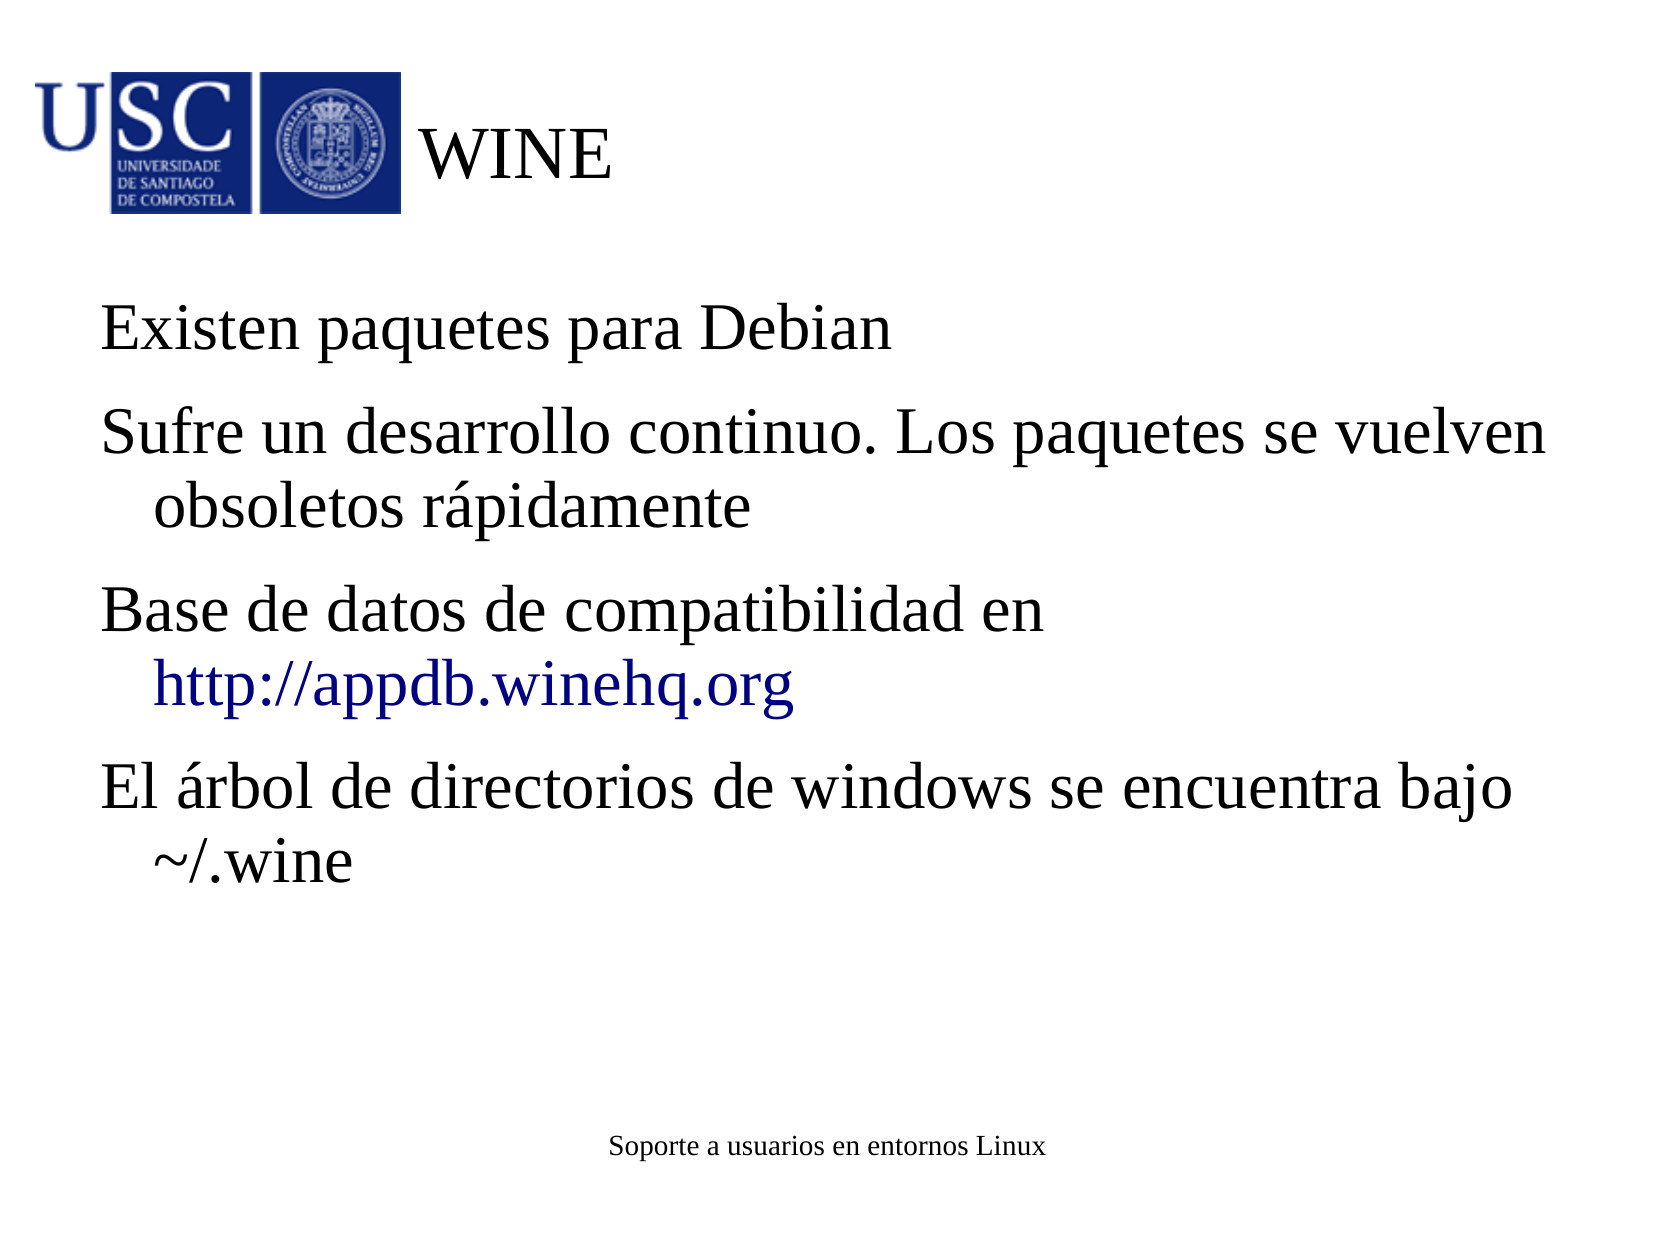

# WINE
Existen paquetes para Debian
Sufre un desarrollo continuo. Los paquetes se vuelven obsoletos rápidamente
Base de datos de compatibilidad en http://appdb.winehq.org
El árbol de directorios de windows se encuentra bajo ~/.wine